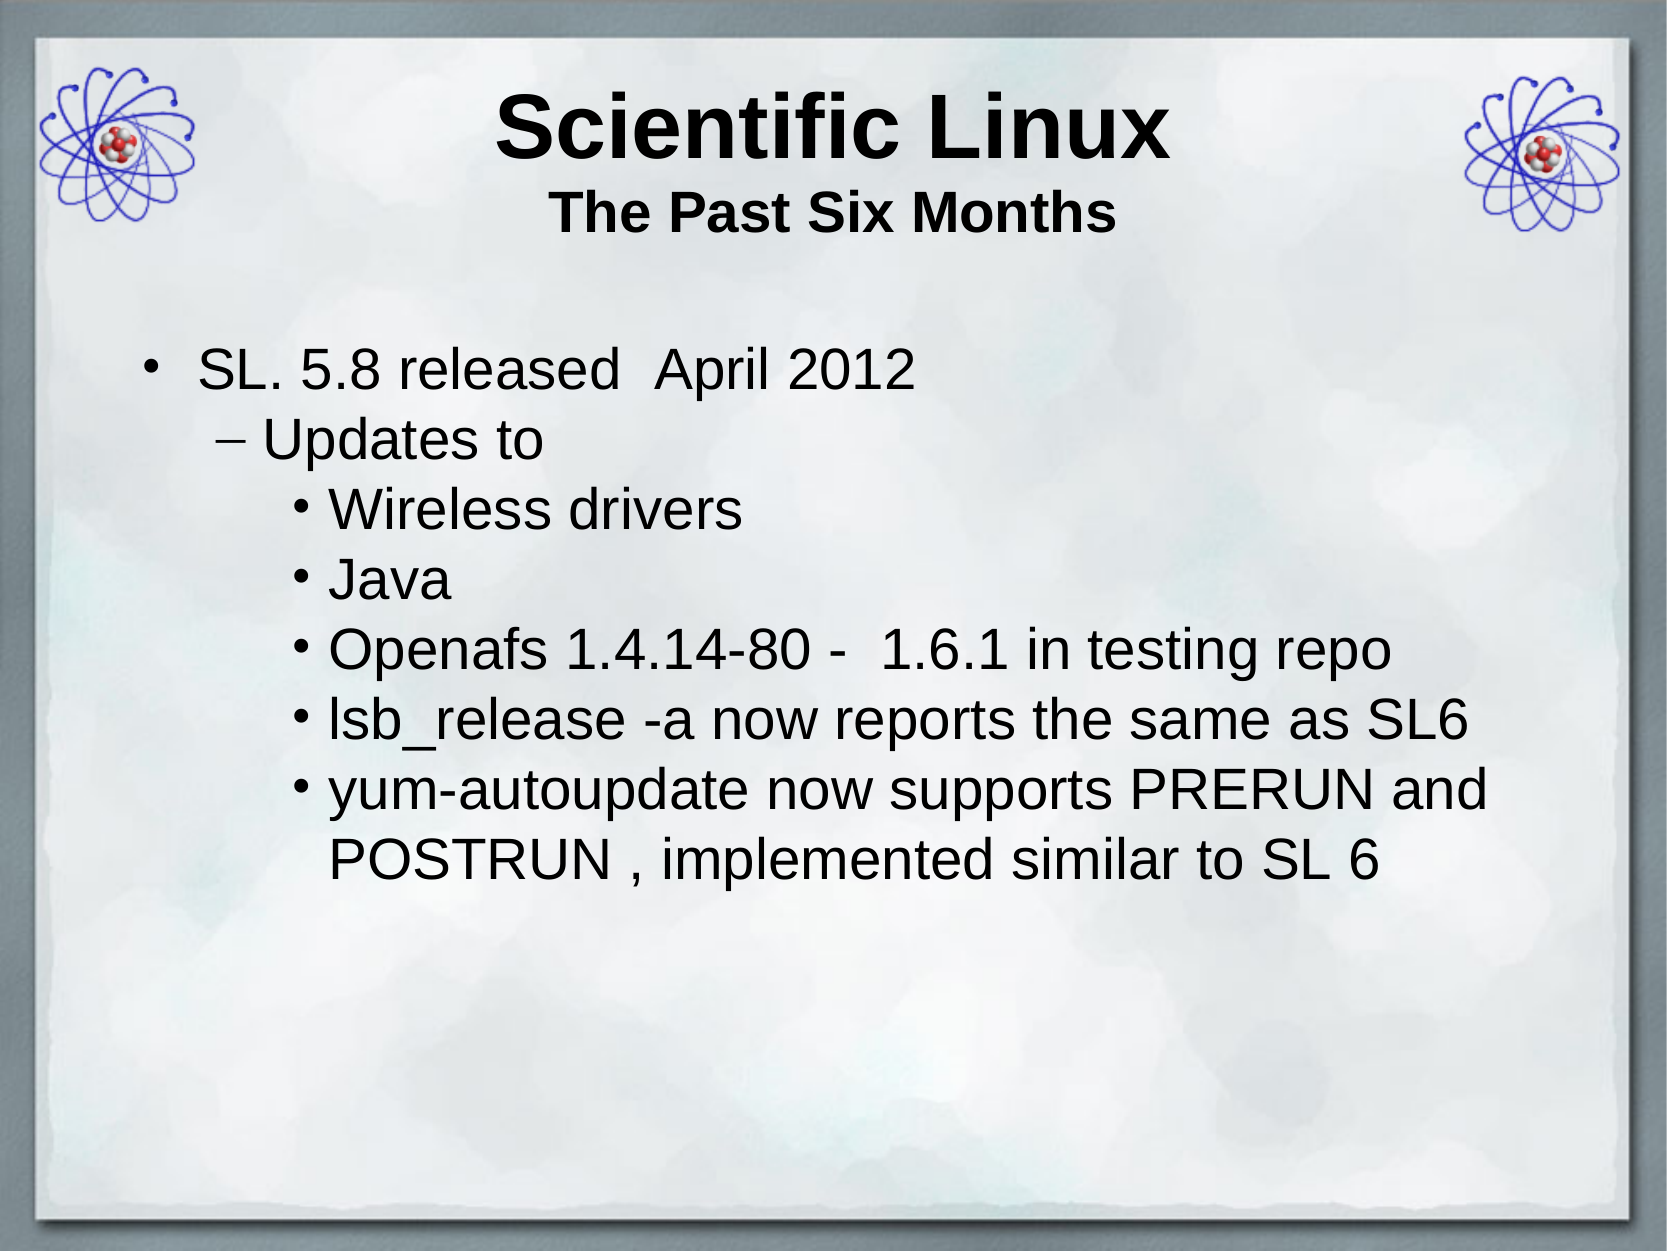

# Scientific Linux The Past Six Months
SL. 5.8 released April 2012
Updates to
Wireless drivers
Java
Openafs 1.4.14-80 - 1.6.1 in testing repo
lsb_release -a now reports the same as SL6
yum-autoupdate now supports PRERUN and POSTRUN , implemented similar to SL 6